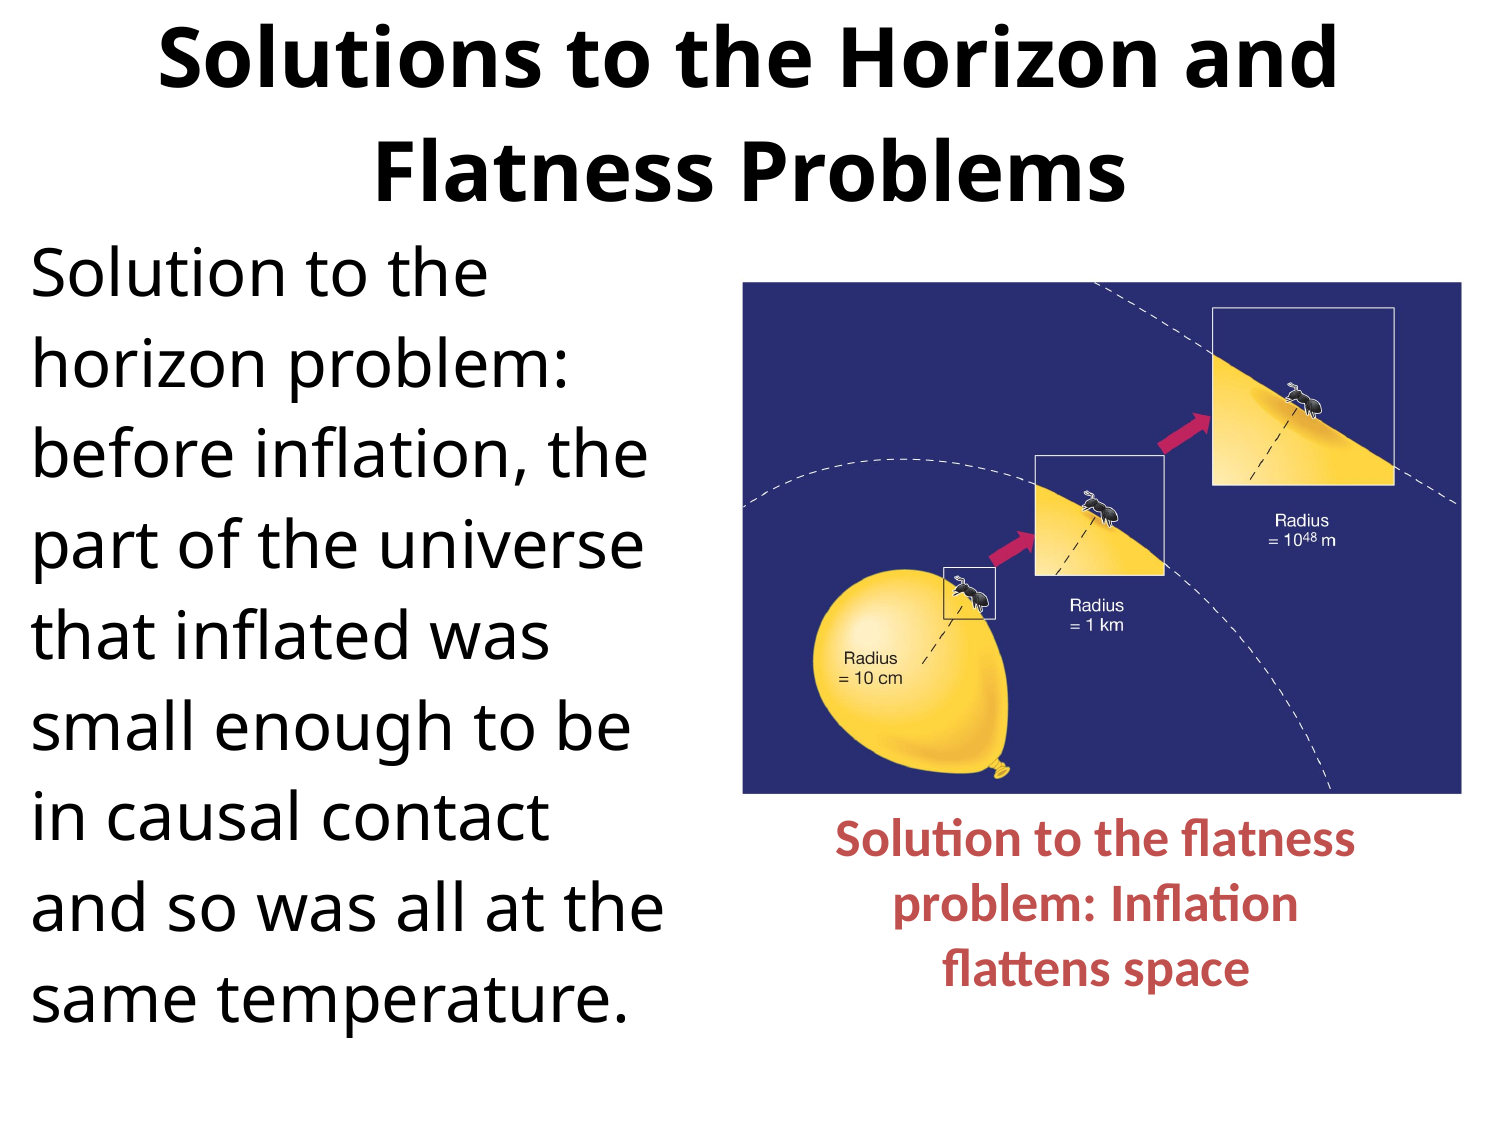

# Solutions to the Horizon and Flatness Problems
Solution to the horizon problem: before inflation, the part of the universe that inflated was small enough to be in causal contact and so was all at the same temperature.
Solution to the flatness problem: Inflation flattens space